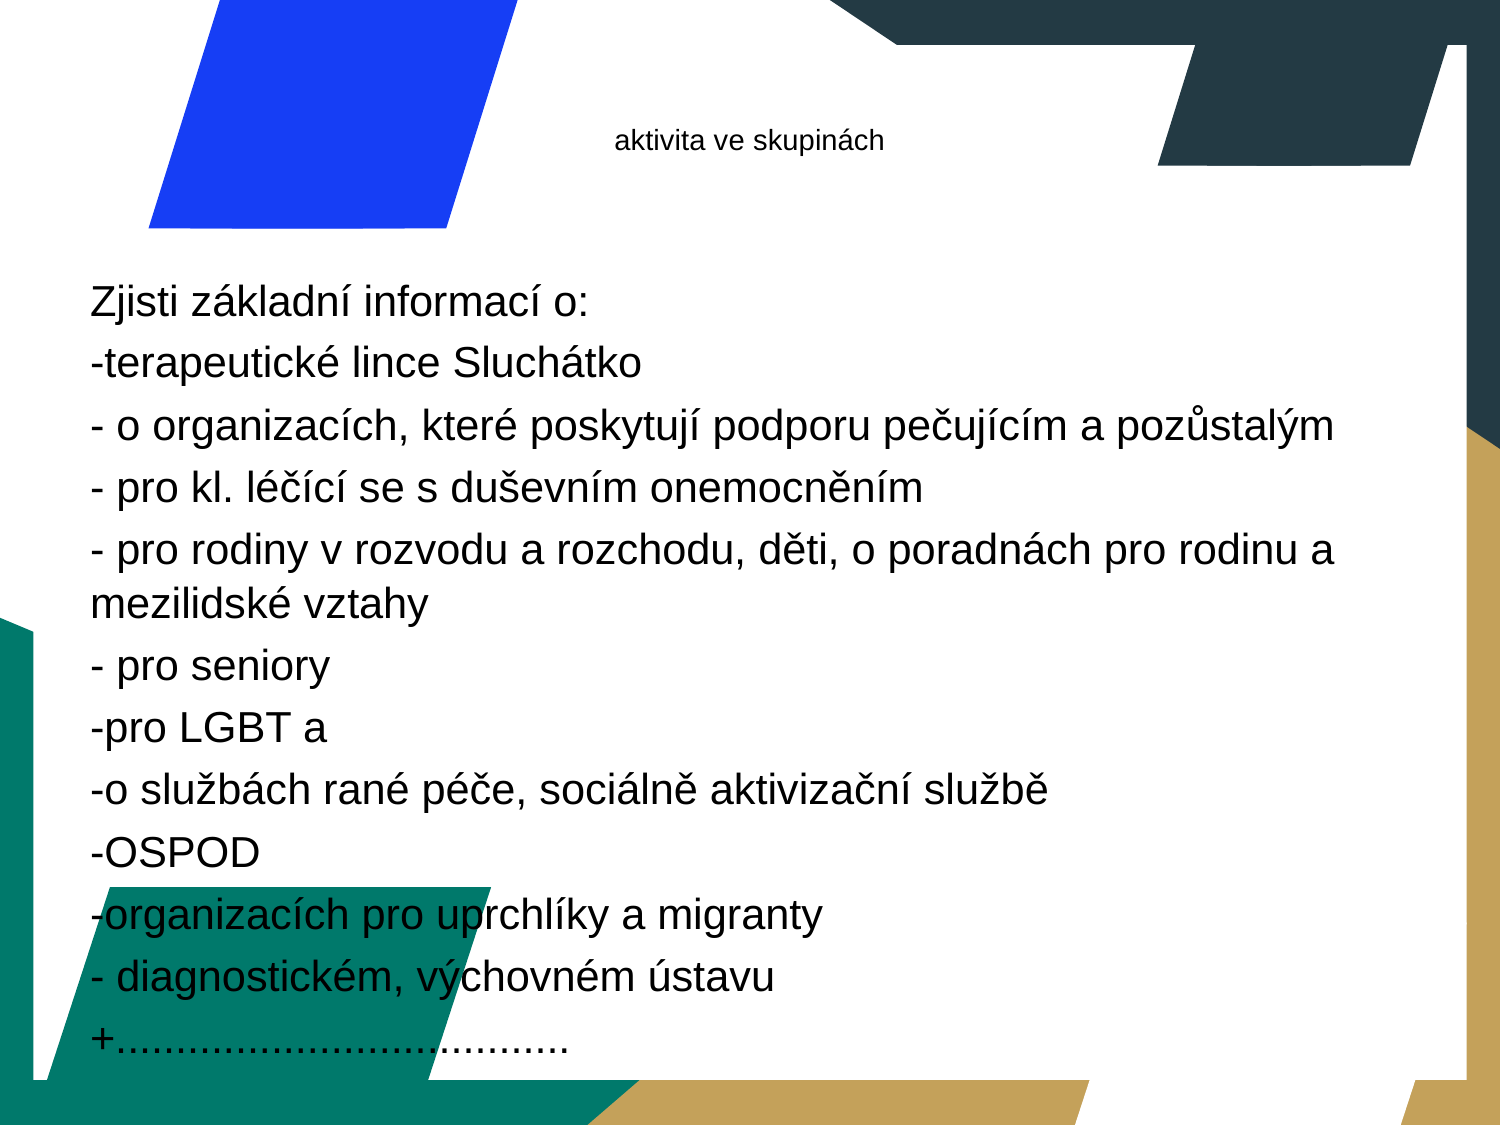

# aktivita ve skupinách
Zjisti základní informací o:
-terapeutické lince Sluchátko
- o organizacích, které poskytují podporu pečujícím a pozůstalým
- pro kl. léčící se s duševním onemocněním
- pro rodiny v rozvodu a rozchodu, děti, o poradnách pro rodinu a mezilidské vztahy
- pro seniory
-pro LGBT a
-o službách rané péče, sociálně aktivizační službě
-OSPOD
-organizacích pro uprchlíky a migranty
- diagnostickém, výchovném ústavu
+......................................